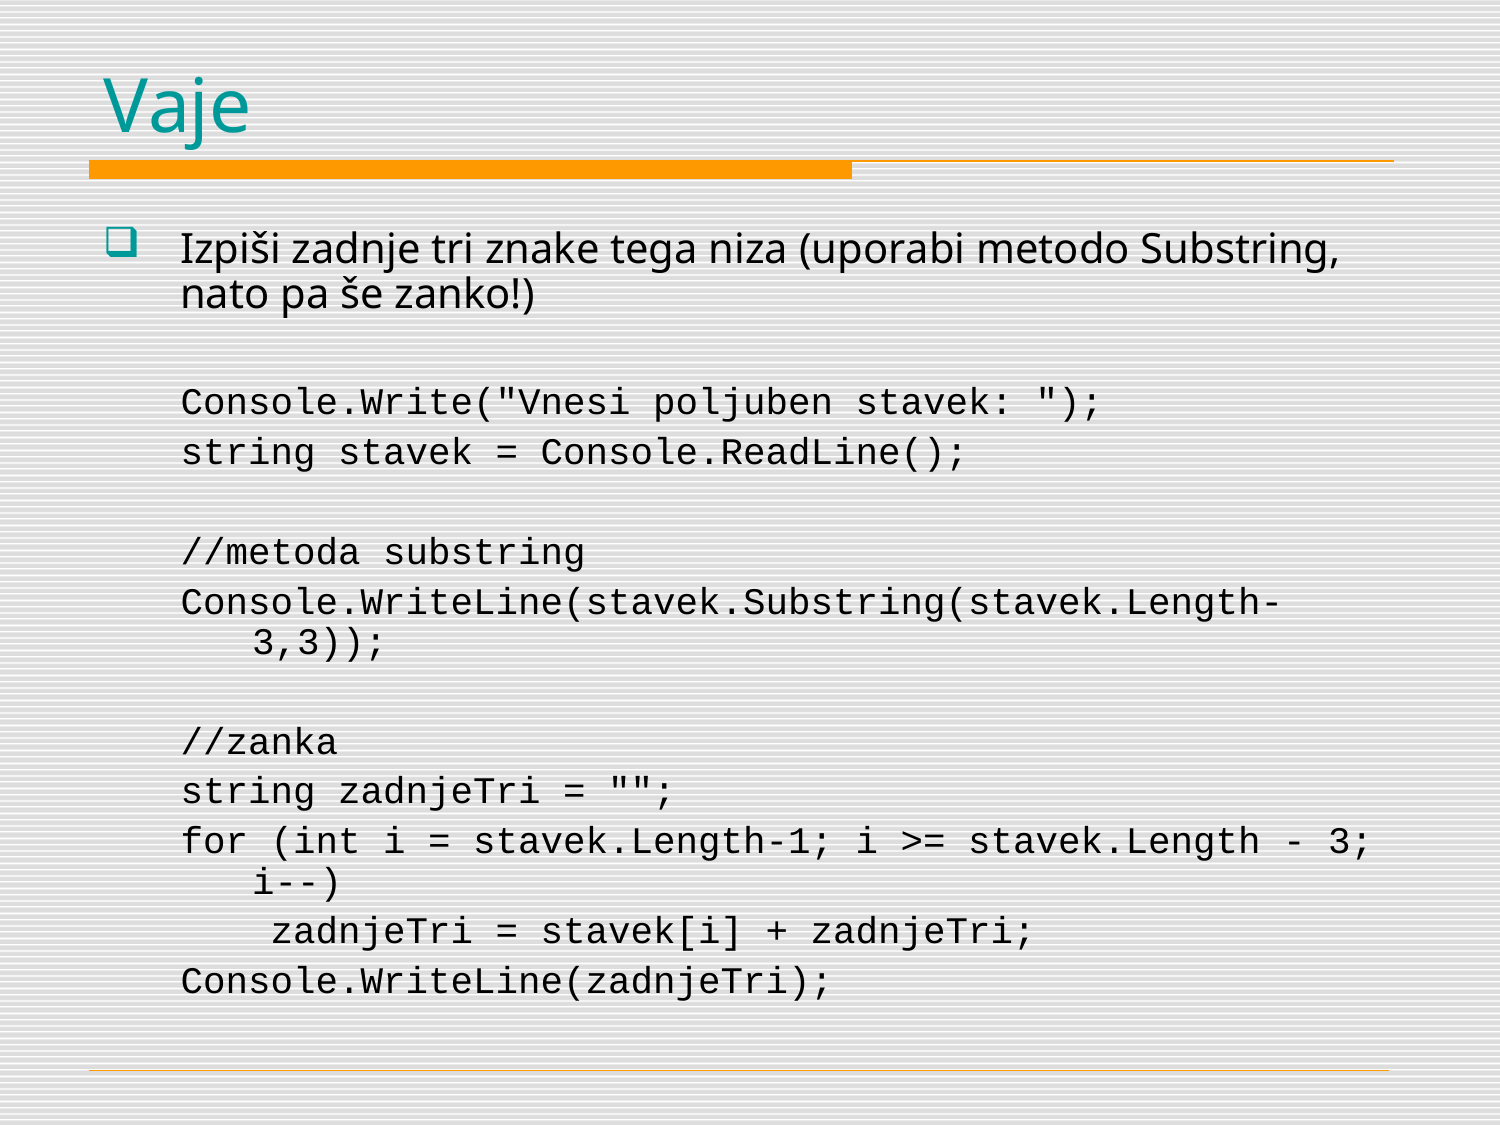

# Vaje
Izpiši zadnje tri znake tega niza (uporabi metodo Substring, nato pa še zanko!)
Console.Write("Vnesi poljuben stavek: ");
string stavek = Console.ReadLine();
//metoda substring
Console.WriteLine(stavek.Substring(stavek.Length-3,3));
//zanka
string zadnjeTri = "";
for (int i = stavek.Length-1; i >= stavek.Length - 3; i--)
 zadnjeTri = stavek[i] + zadnjeTri;
Console.WriteLine(zadnjeTri);